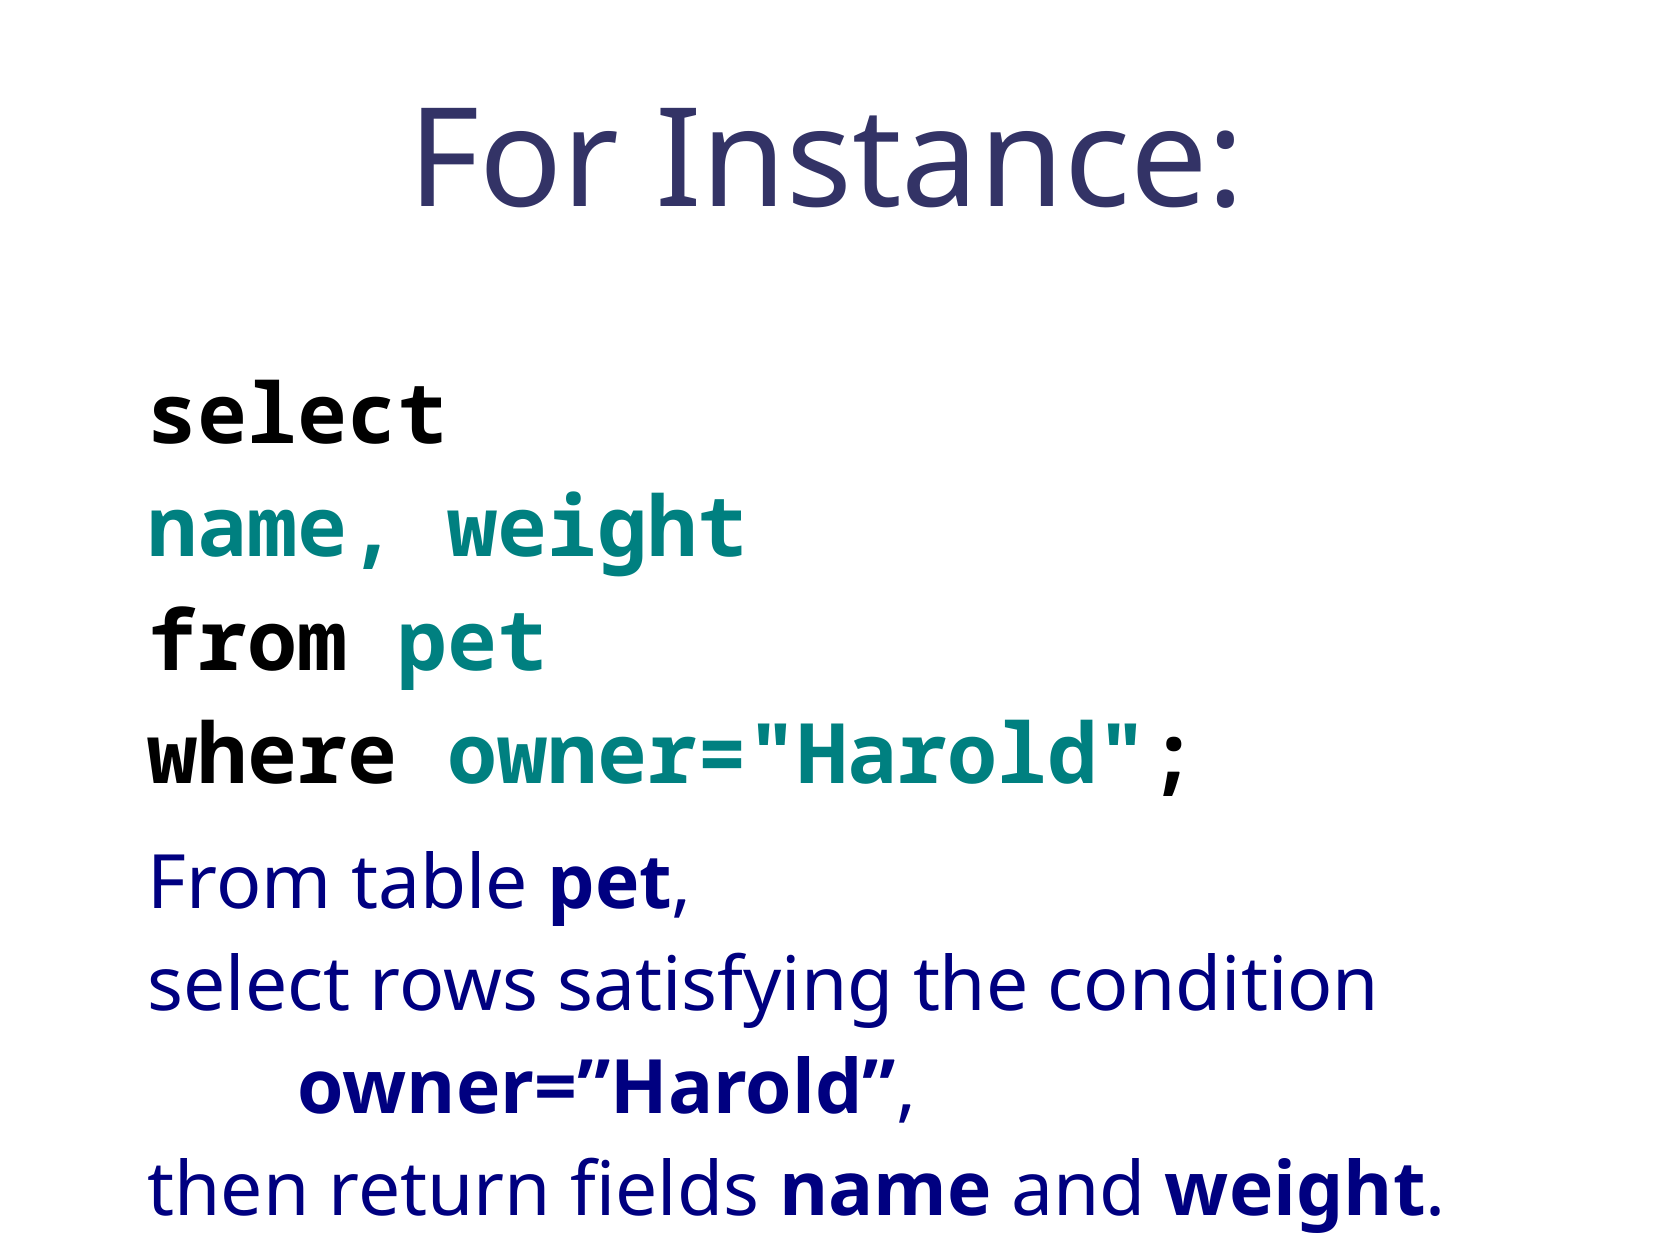

# For Instance:
select
name, weight
from pet
where owner="Harold";
From table pet,
select rows satisfying the condition
		owner=”Harold”,
then return fields name and weight.